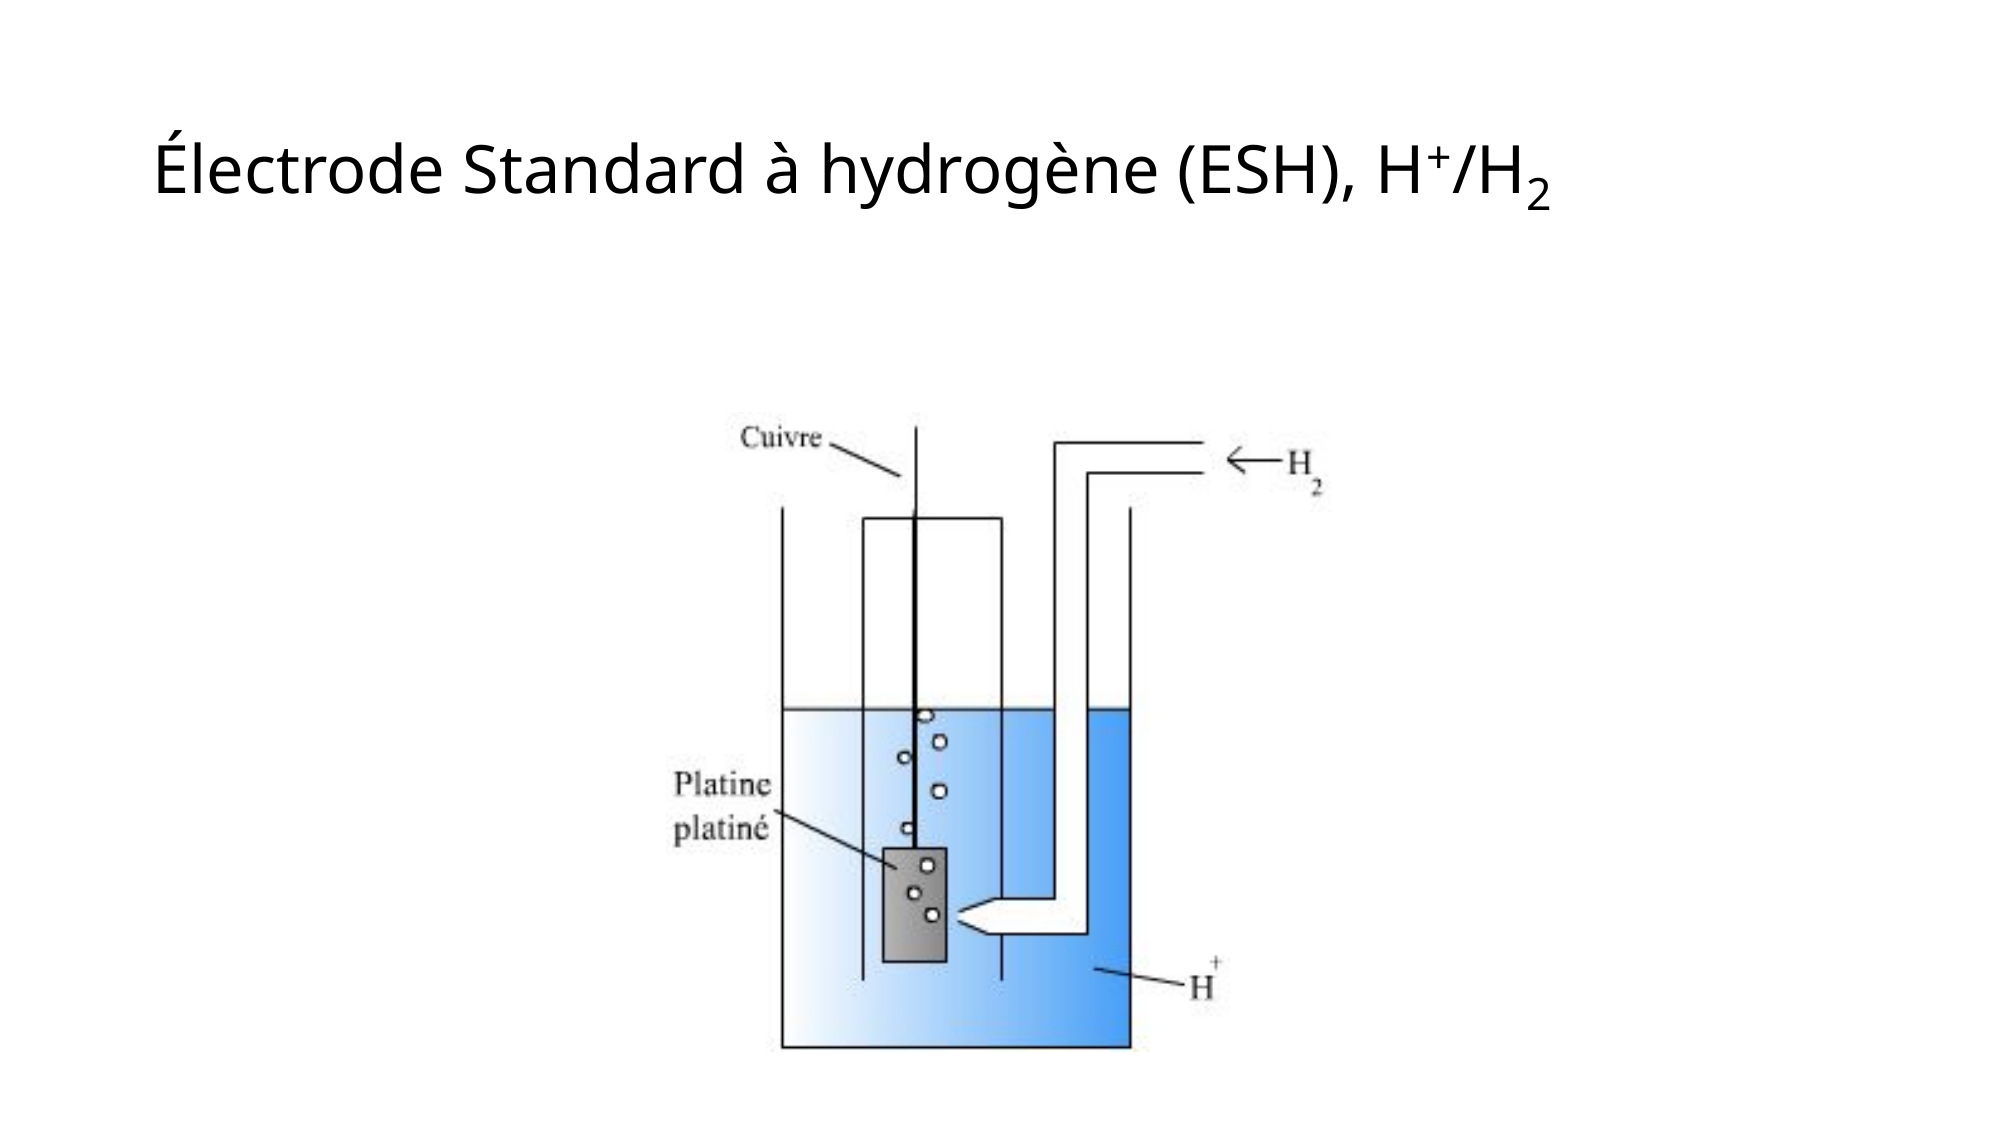

# Électrode Standard à hydrogène (ESH), H+/H2